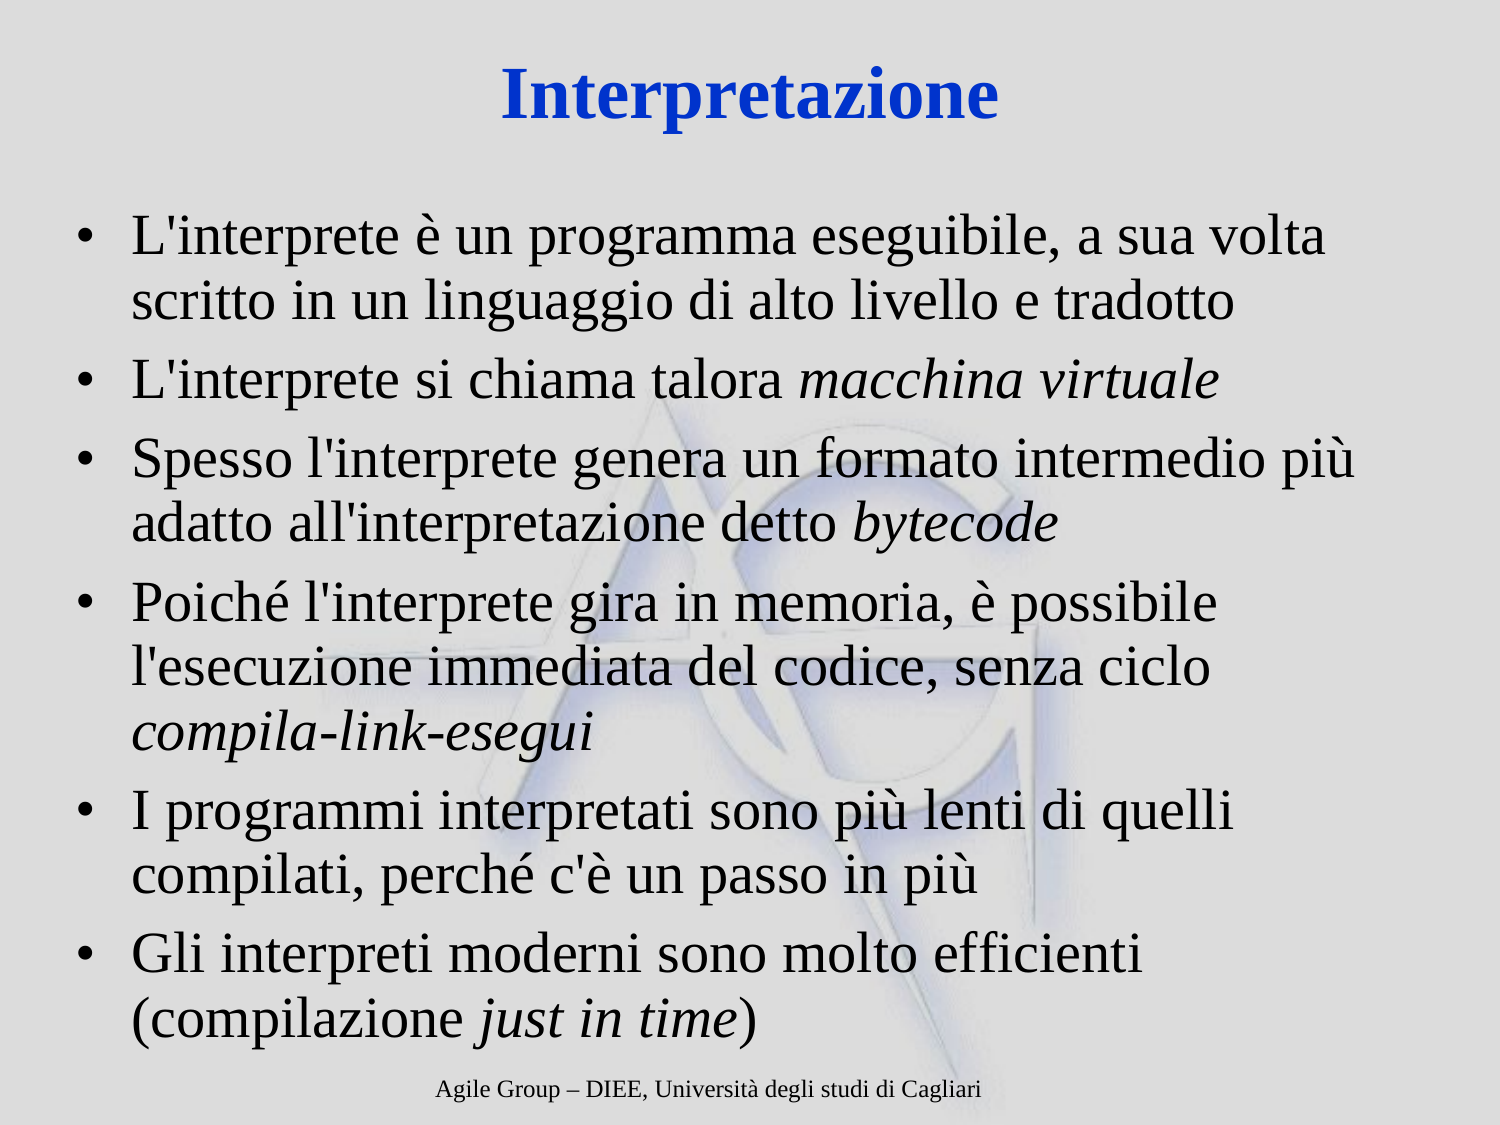

# Interpretazione
L'interprete è un programma eseguibile, a sua volta scritto in un linguaggio di alto livello e tradotto
L'interprete si chiama talora macchina virtuale
Spesso l'interprete genera un formato intermedio più adatto all'interpretazione detto bytecode
Poiché l'interprete gira in memoria, è possibile l'esecuzione immediata del codice, senza ciclo compila-link-esegui
I programmi interpretati sono più lenti di quelli compilati, perché c'è un passo in più
Gli interpreti moderni sono molto efficienti (compilazione just in time)